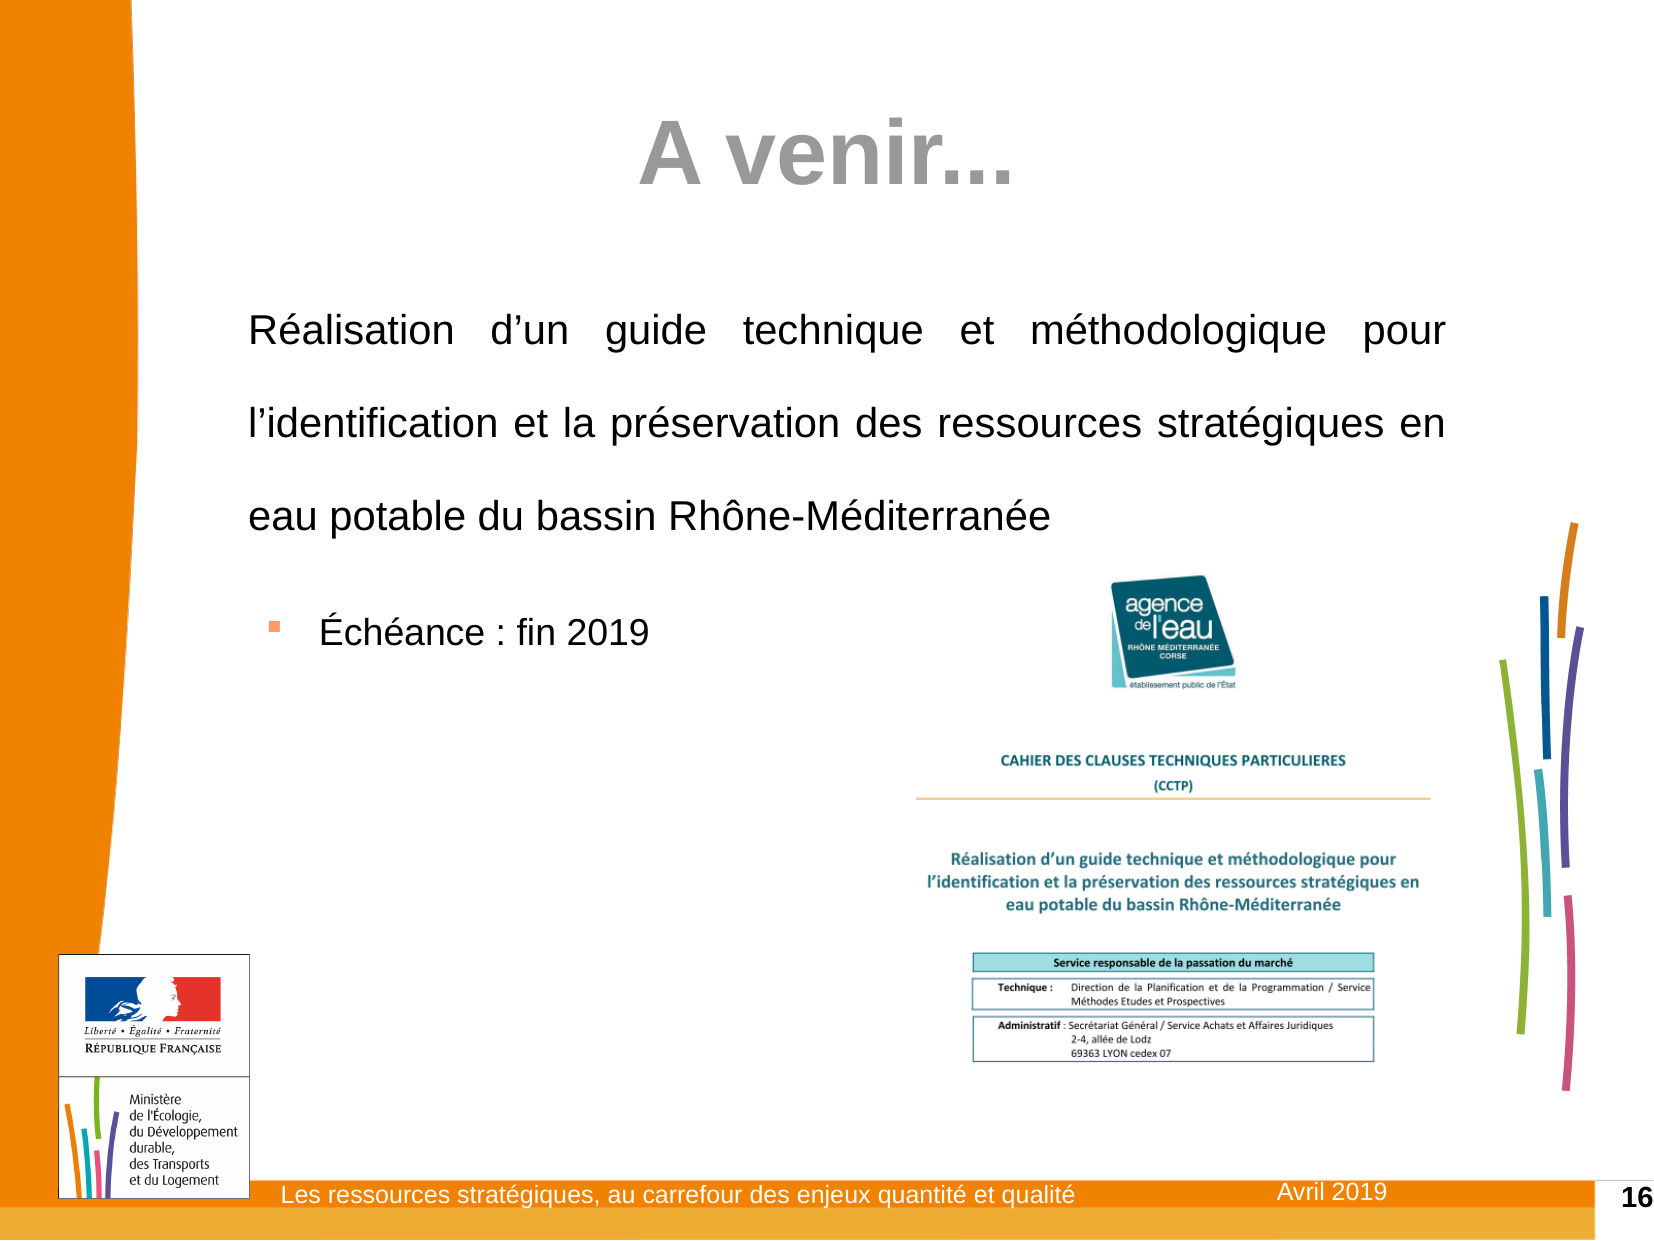

# A venir...
Réalisation d’un guide technique et méthodologique pour l’identification et la préservation des ressources stratégiques en eau potable du bassin Rhône-Méditerranée
Échéance : fin 2019
Avril 2019
Les ressources stratégiques, au carrefour des enjeux quantité et qualité
16